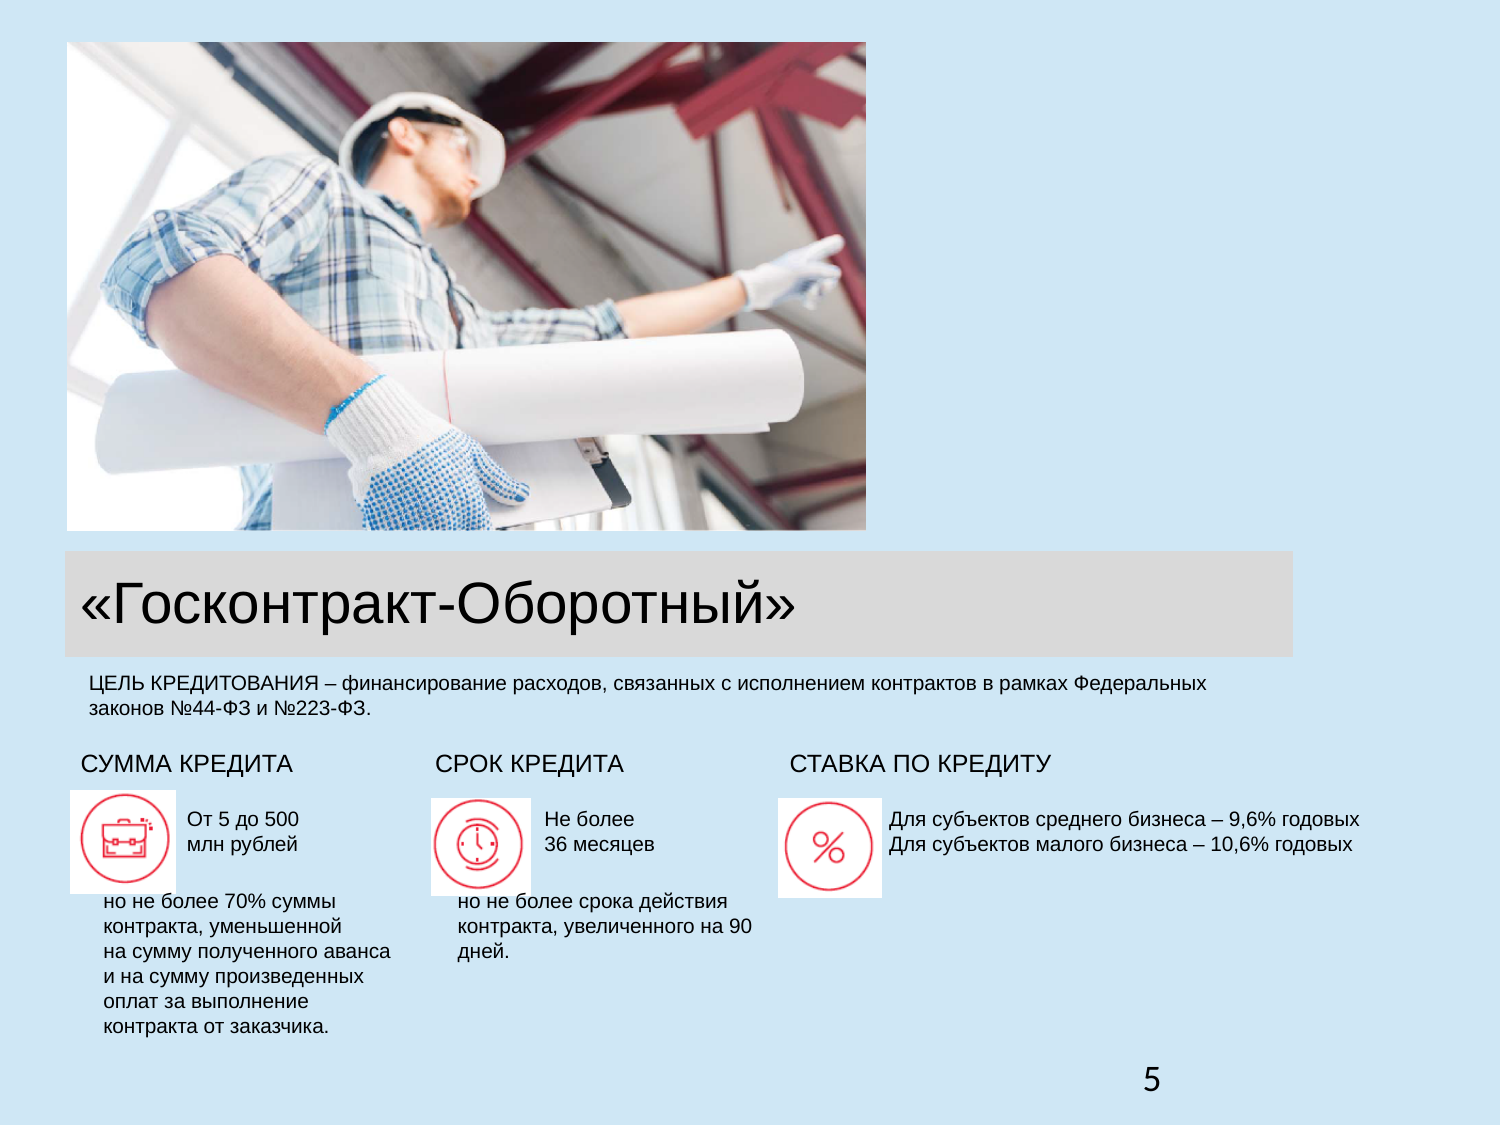

| «Госконтракт-Оборотный» |
| --- |
ЦЕЛЬ КРЕДИТОВАНИЯ – финансирование расходов, связанных с исполнением контрактов в рамках Федеральных
законов №44-ФЗ и №223-ФЗ.
СУММА КРЕДИТА
СРОК КРЕДИТА
СТАВКА ПО КРЕДИТУ
От 5 до 500
млн рублей
Не более
36 месяцев
Для субъектов среднего бизнеса – 9,6% годовых
Для субъектов малого бизнеса – 10,6% годовых
но не более срока действия контракта, увеличенного на 90 дней.
но не более 70% суммы контракта, уменьшенной на сумму полученного аванса и на сумму произведенных оплат за выполнение контракта от заказчика.